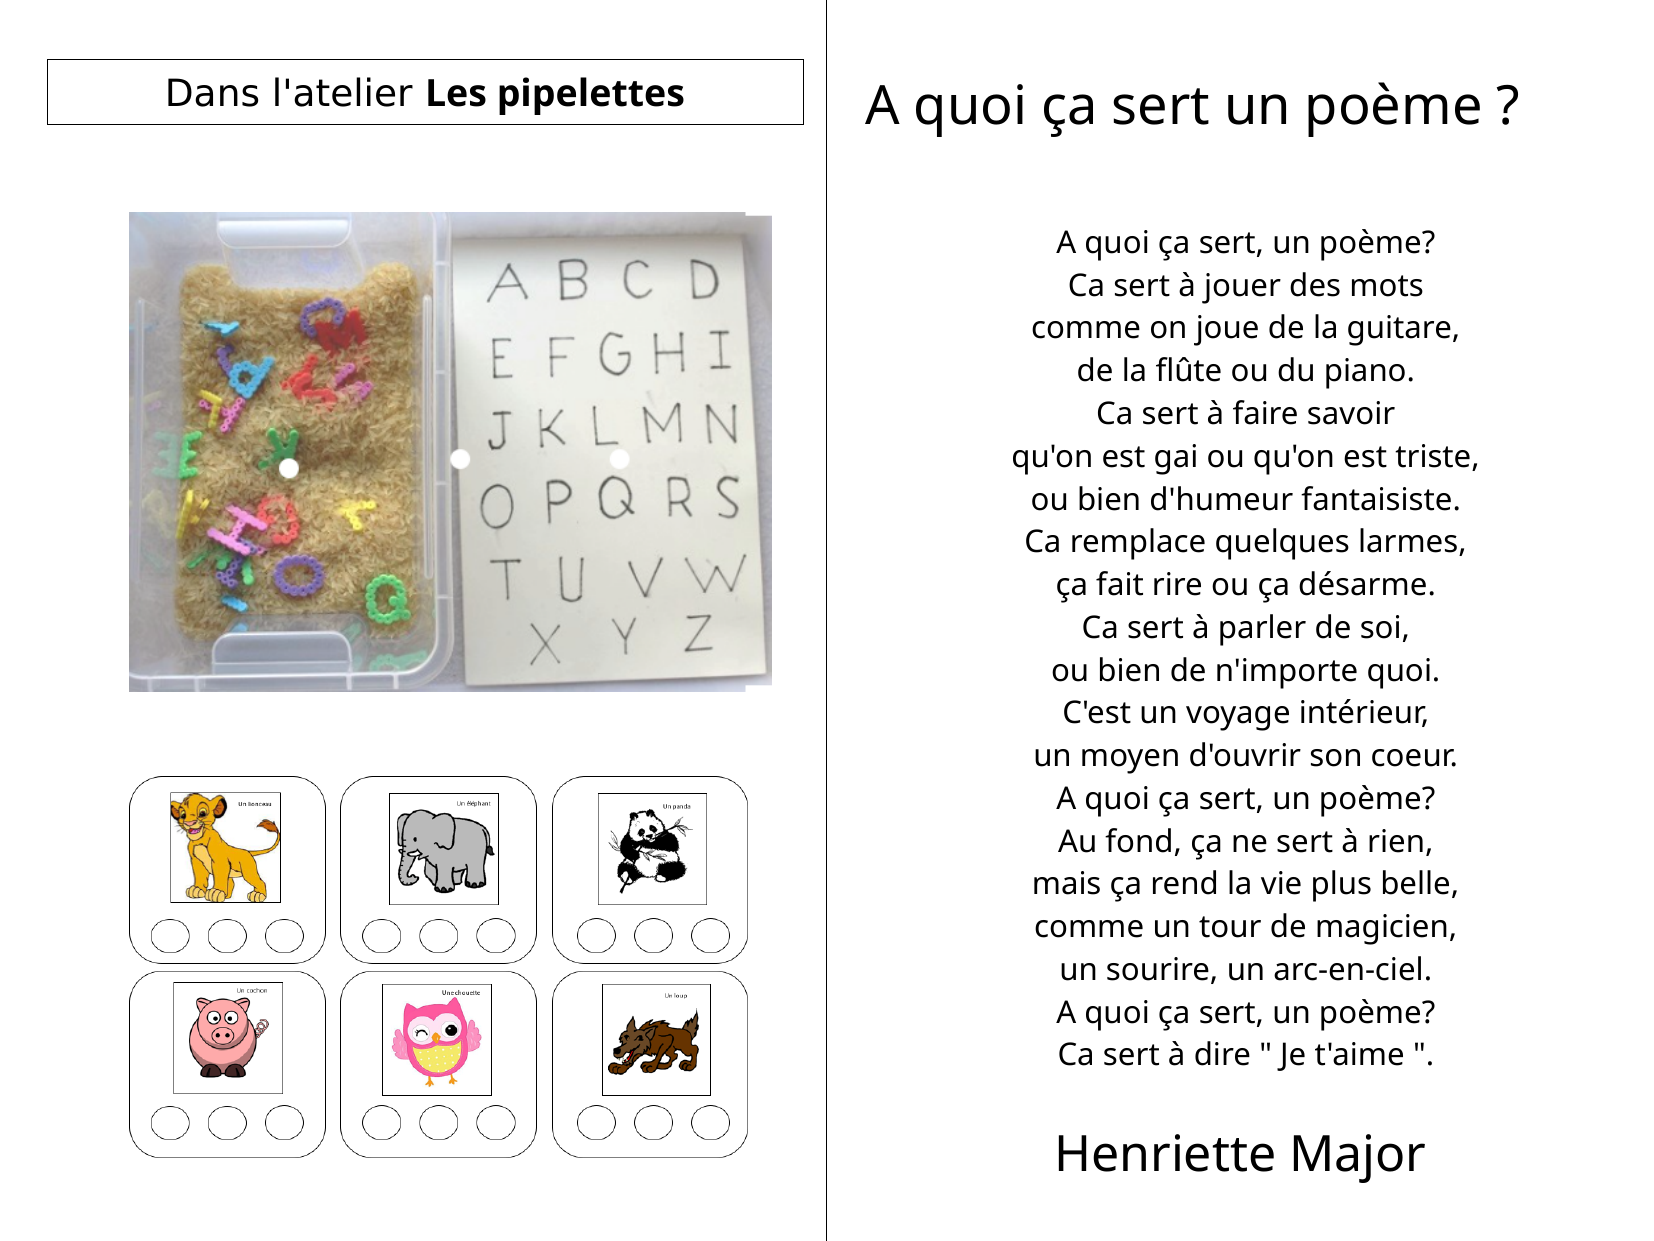

Dans l'atelier Les pipelettes
A quoi ça sert un poème ?
A quoi ça sert, un poème?
Ca sert à jouer des mots
comme on joue de la guitare,
de la flûte ou du piano.
Ca sert à faire savoir
qu'on est gai ou qu'on est triste,
ou bien d'humeur fantaisiste.
Ca remplace quelques larmes,
ça fait rire ou ça désarme.
Ca sert à parler de soi,
ou bien de n'importe quoi.
C'est un voyage intérieur,
un moyen d'ouvrir son coeur.
A quoi ça sert, un poème?
Au fond, ça ne sert à rien,
mais ça rend la vie plus belle,
comme un tour de magicien,
un sourire, un arc-en-ciel.
A quoi ça sert, un poème?
Ca sert à dire " Je t'aime ".
Henriette Major